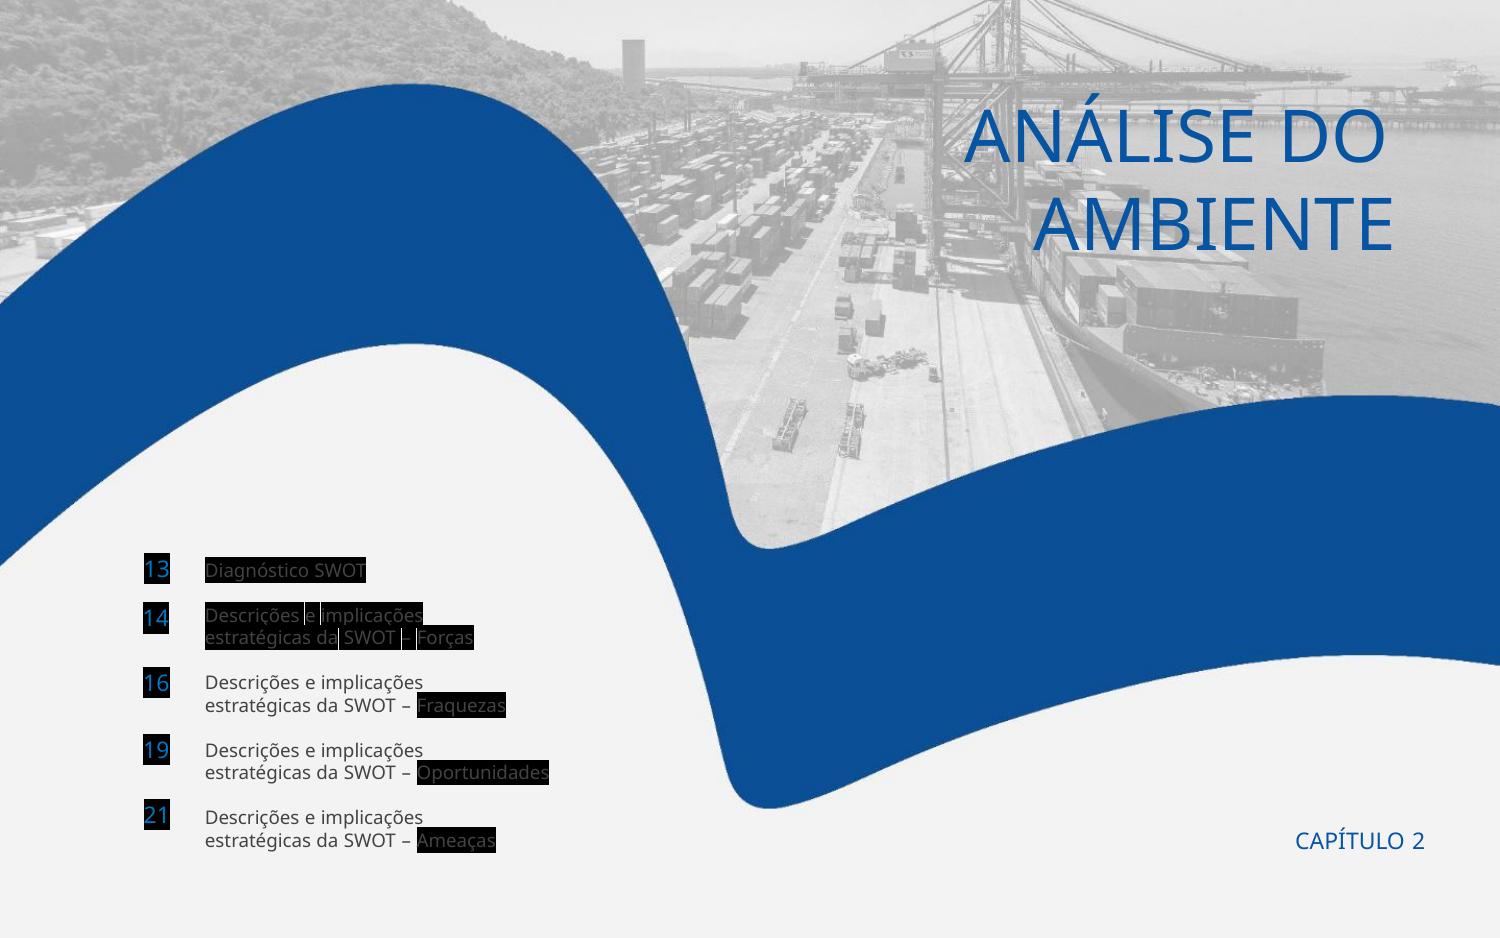

ANÁLISE DO
AMBIENTE
13
14
Diagnóstico SWOT
Descrições e implicações
estratégicas da SWOT – Forças
16
19
21
Descrições e implicações
estratégicas da SWOT – Fraquezas
Descrições e implicações
estratégicas da SWOT – Oportunidades
Descrições e implicações
CAPÍTULO 2
estratégicas da SWOT – Ameaças